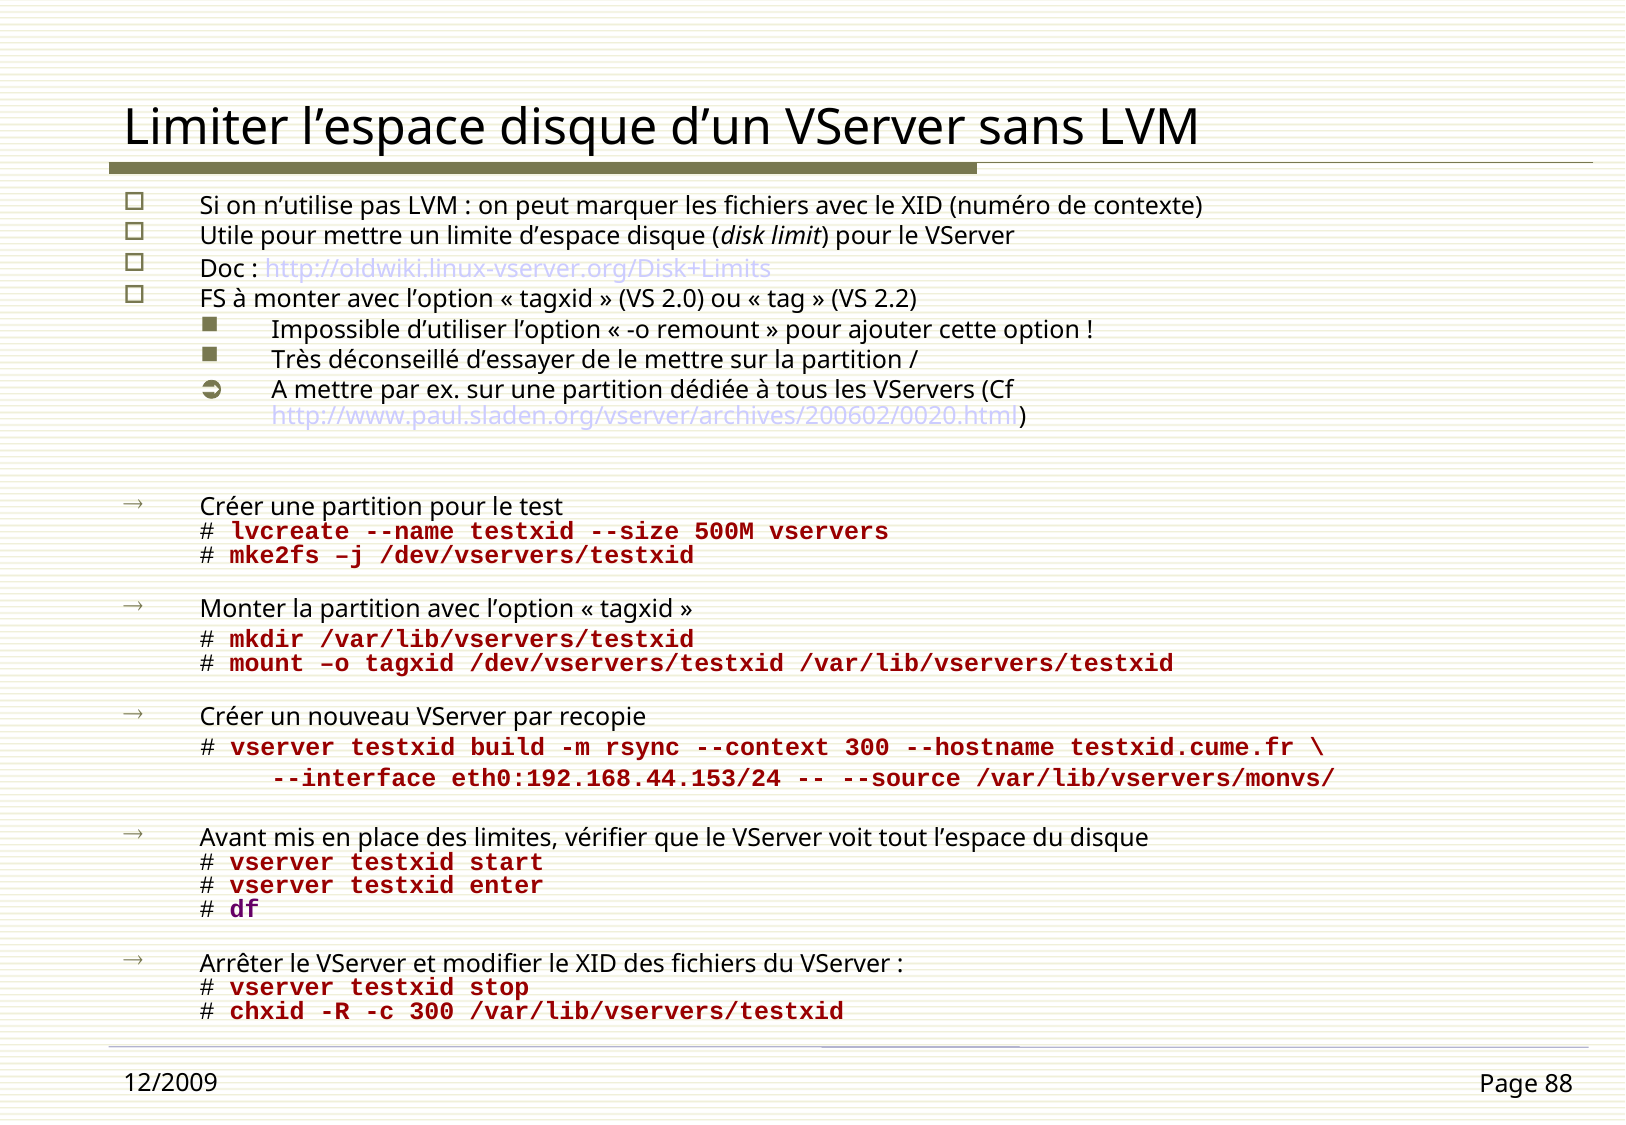

# Limiter l’espace disque d’un VServer sans LVM
Si on n’utilise pas LVM : on peut marquer les fichiers avec le XID (numéro de contexte)‏
Utile pour mettre un limite d’espace disque (disk limit) pour le VServer
Doc : http://oldwiki.linux-vserver.org/Disk+Limits
FS à monter avec l’option « tagxid » (VS 2.0) ou « tag » (VS 2.2)‏
Impossible d’utiliser l’option « -o remount » pour ajouter cette option !
Très déconseillé d’essayer de le mettre sur la partition /
	A mettre par ex. sur une partition dédiée à tous les VServers (Cf http://www.paul.sladen.org/vserver/archives/200602/0020.html)
Créer une partition pour le test
# lvcreate --name testxid --size 500M vservers
# mke2fs –j /dev/vservers/testxid
Monter la partition avec l’option « tagxid »
	# mkdir /var/lib/vservers/testxid
# mount –o tagxid /dev/vservers/testxid /var/lib/vservers/testxid
Créer un nouveau VServer par recopie
# vserver testxid build -m rsync --context 300 --hostname testxid.cume.fr \
	--interface eth0:192.168.44.153/24 -- --source /var/lib/vservers/monvs/
Avant mis en place des limites, vérifier que le VServer voit tout l’espace du disque
# vserver testxid start
# vserver testxid enter
# df
Arrêter le VServer et modifier le XID des fichiers du VServer :
# vserver testxid stop
# chxid -R -c 300 /var/lib/vservers/testxid
88